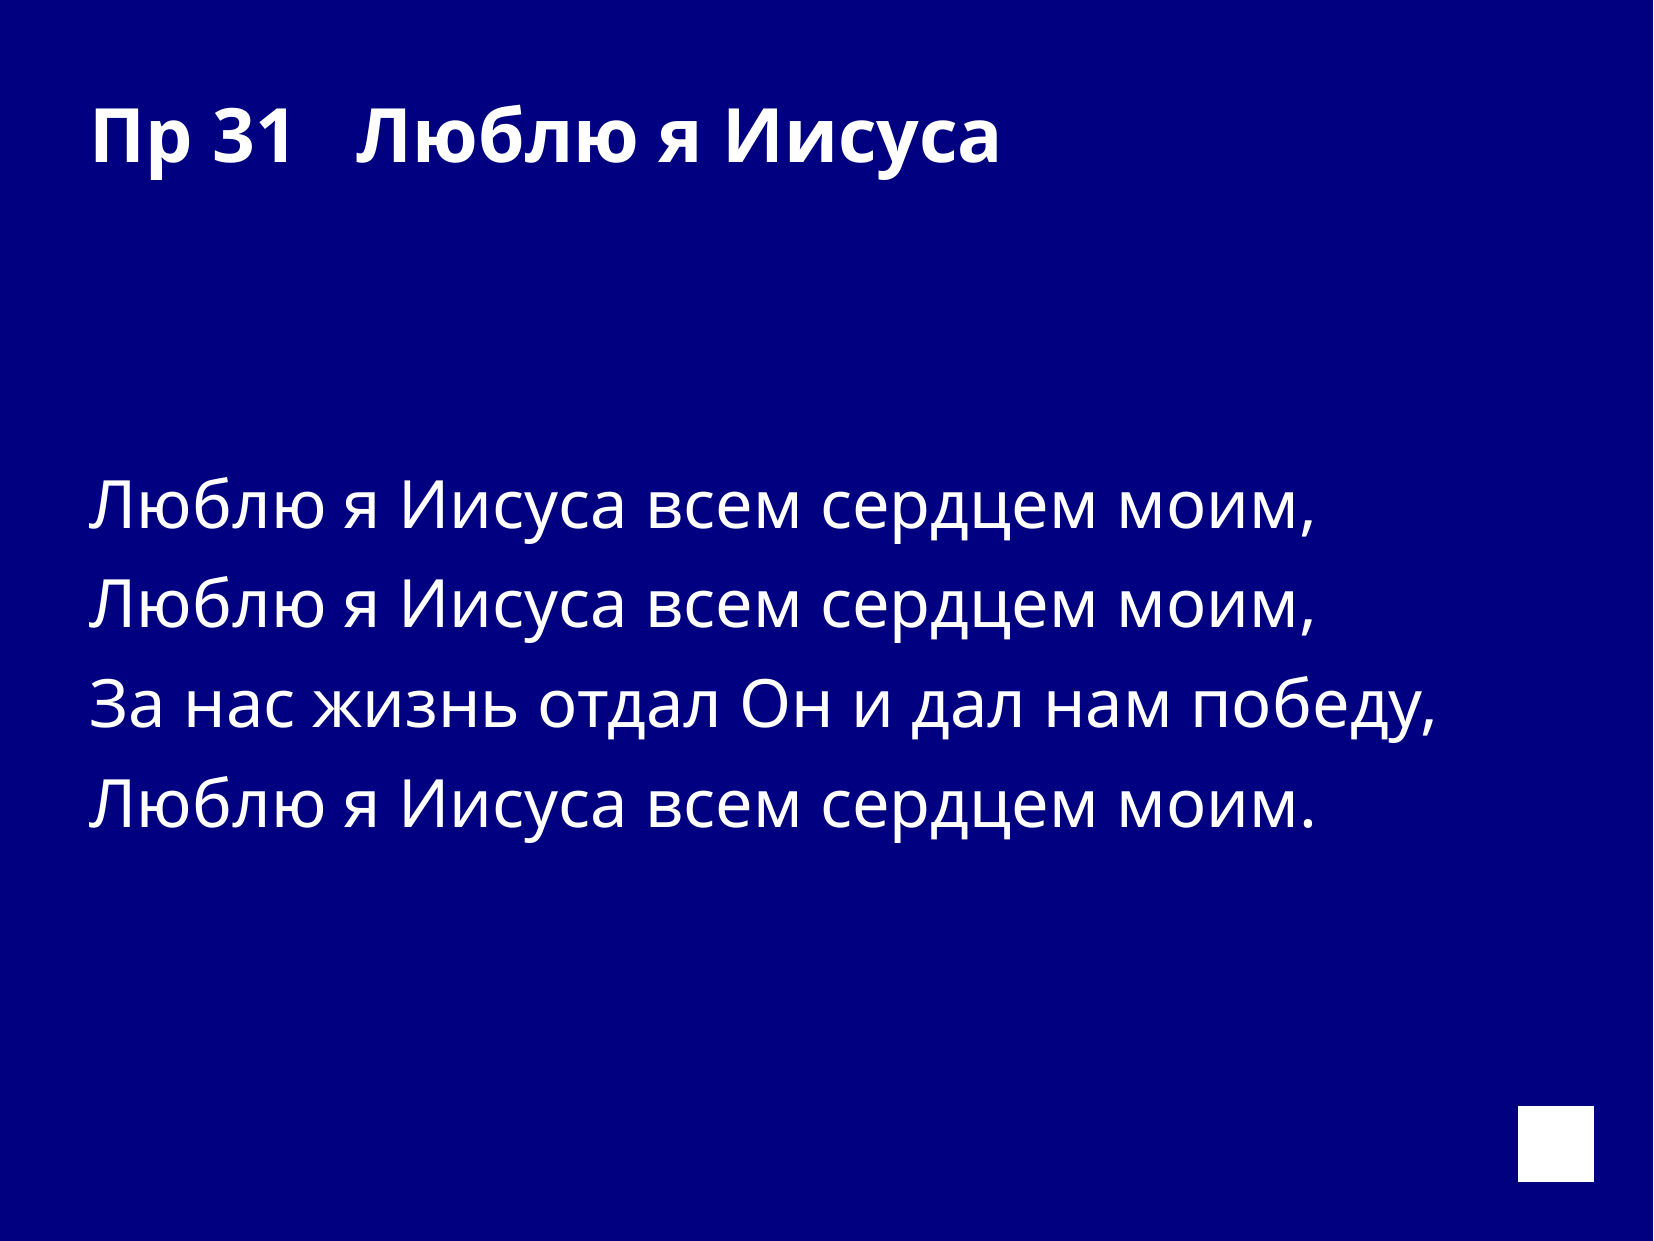

Пр 31 Люблю я Иисуса
Люблю я Иисуса всем сердцем моим,
Люблю я Иисуса всем сердцем моим,
За нас жизнь отдал Он и дал нам победу,
Люблю я Иисуса всем сердцем моим.